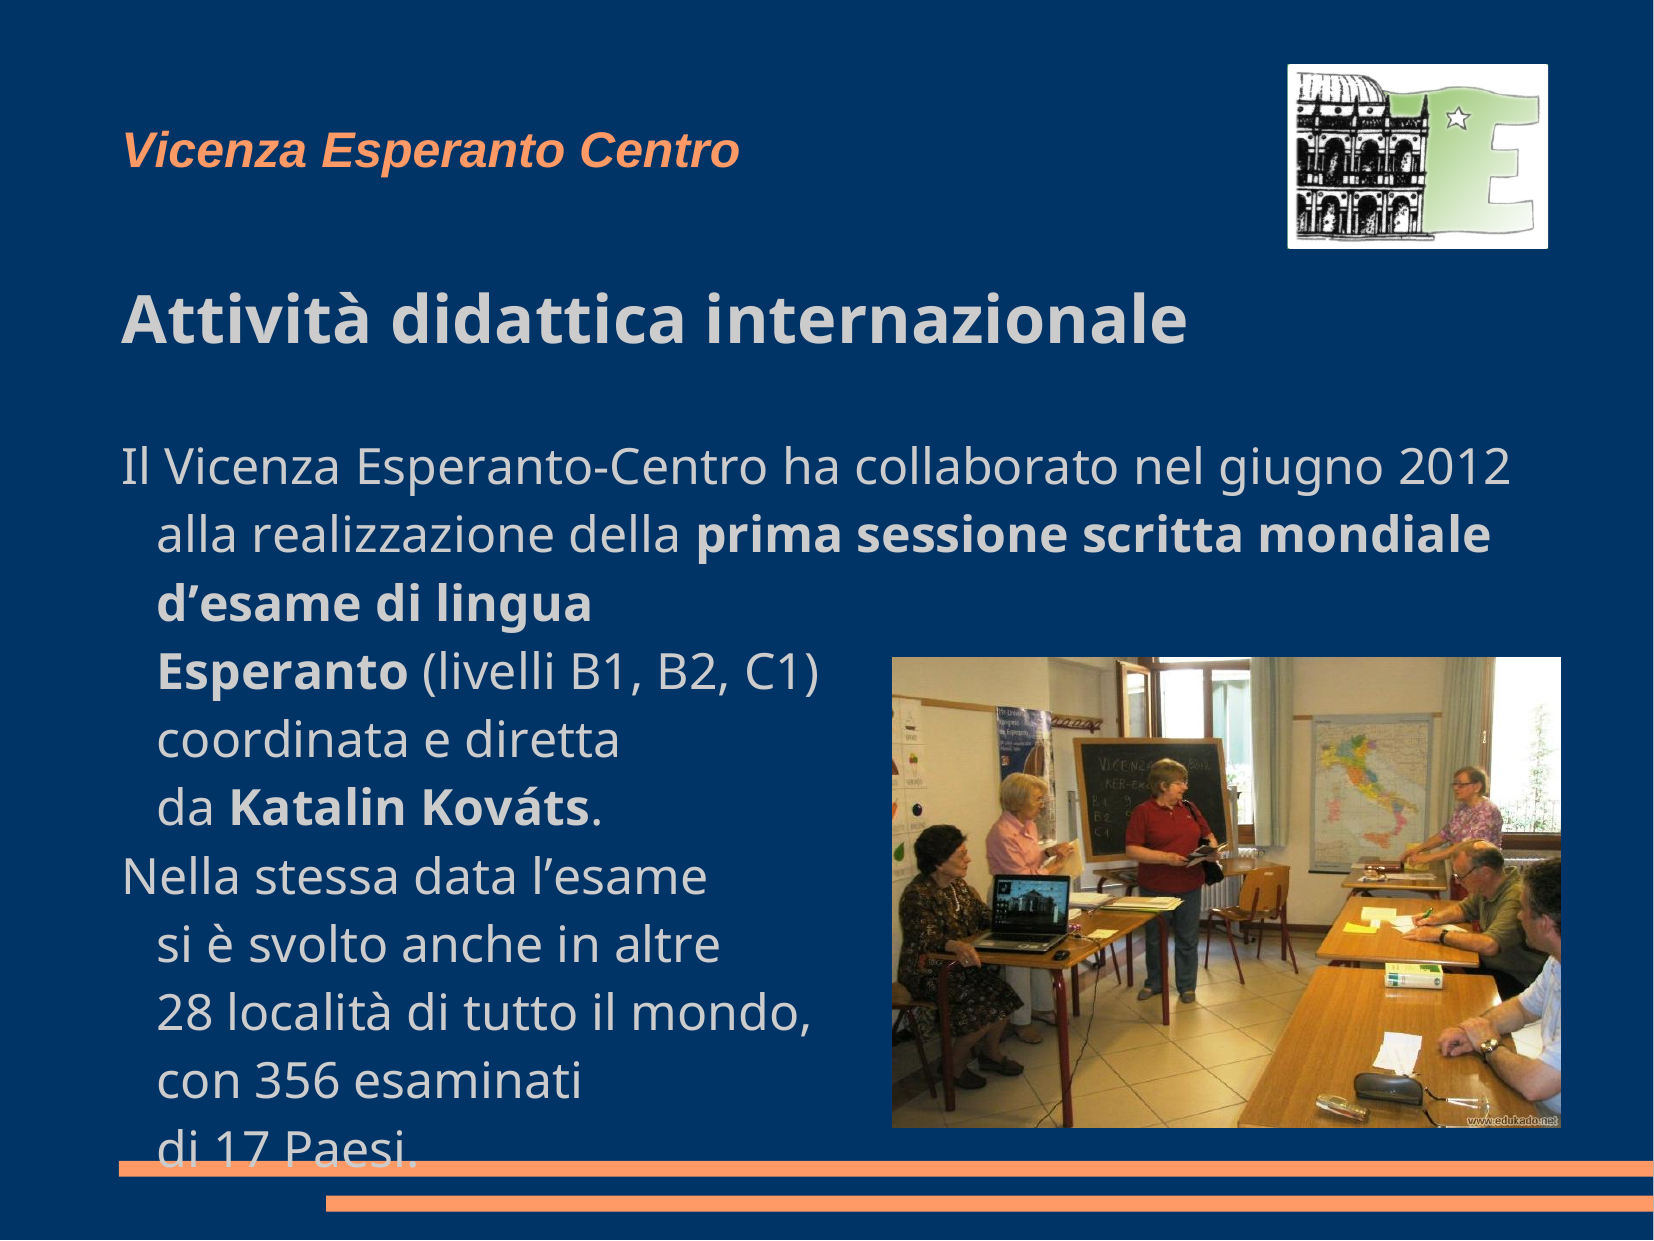

# Vicenza Esperanto Centro
Attività didattica internazionale
Il Vicenza Esperanto-Centro ha collaborato nel giugno 2012 alla realizzazione della prima sessione scritta mondiale d’esame di lingua
Esperanto (livelli B1, B2, C1)
coordinata e diretta
da Katalin Kováts.
Nella stessa data l’esame
si è svolto anche in altre
28 località di tutto il mondo,
con 356 esaminati
di 17 Paesi.